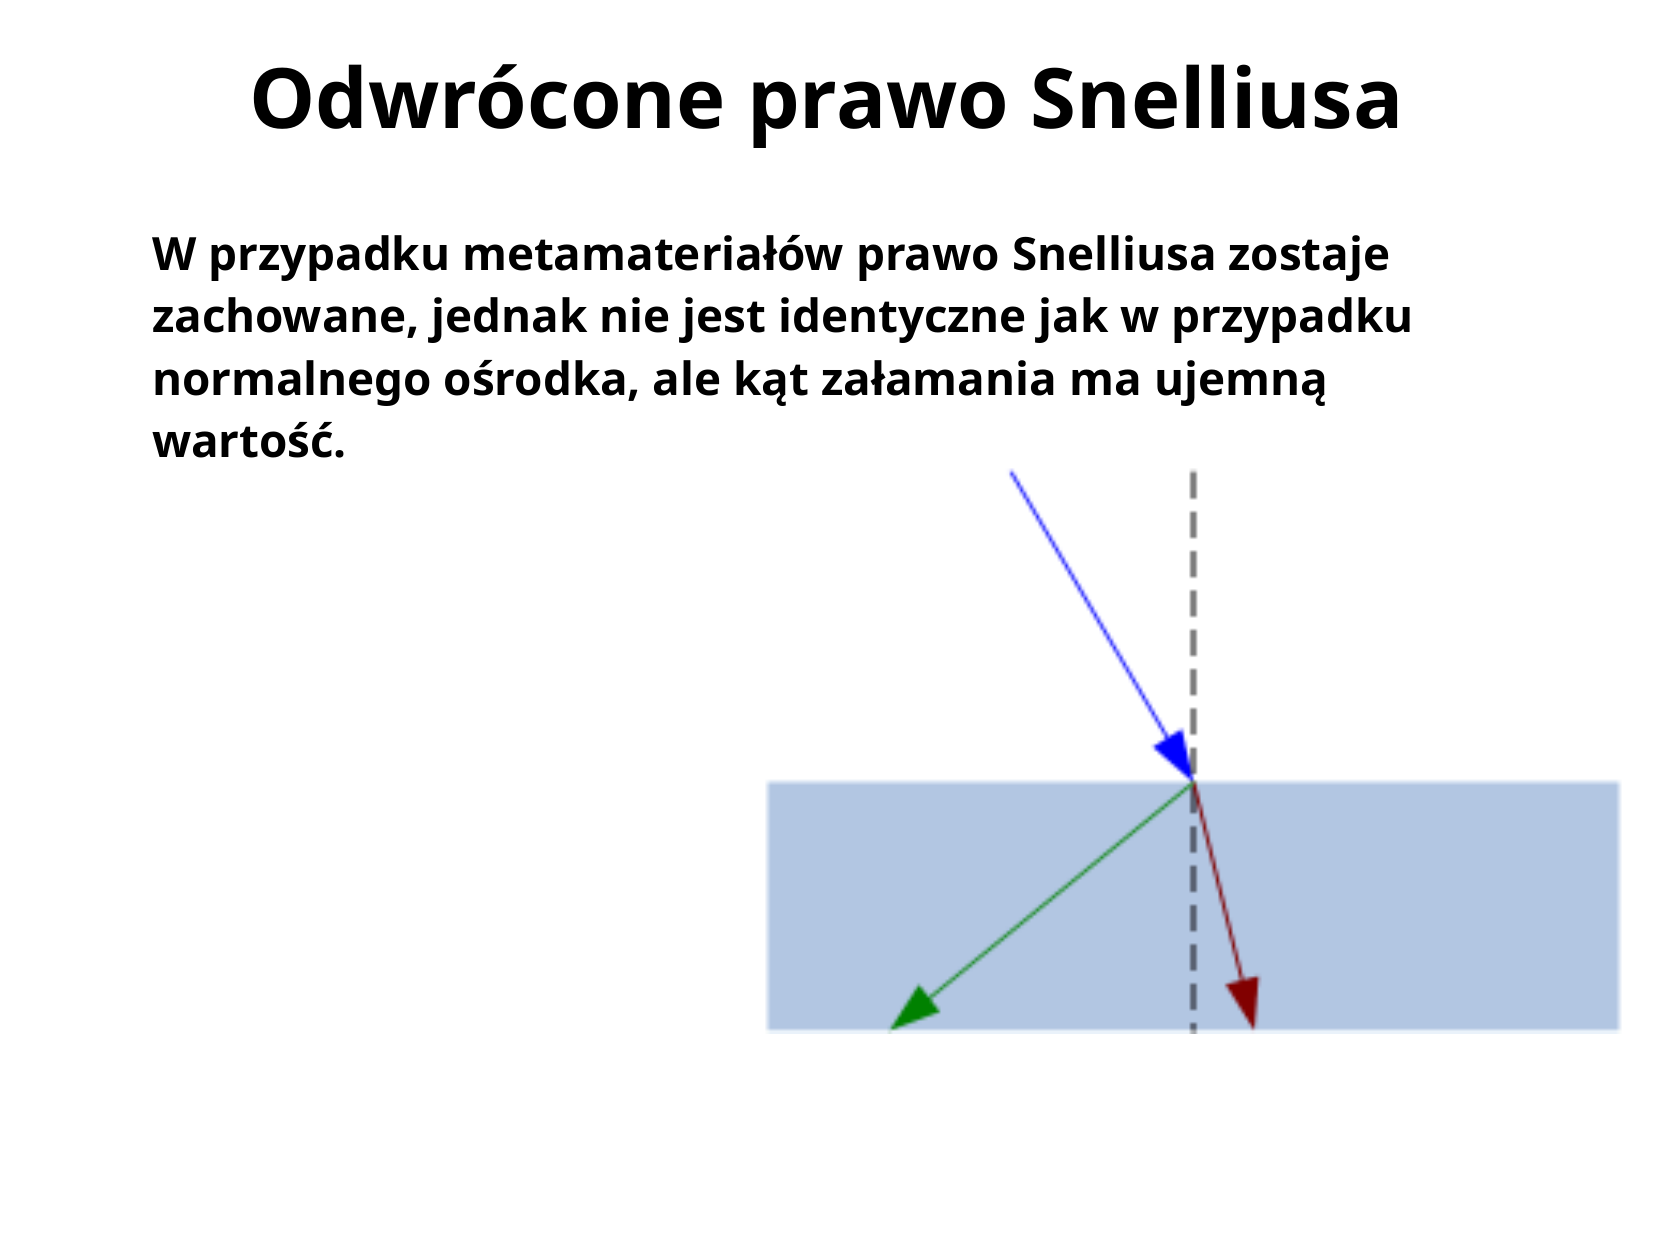

# Odwrócone prawo Snelliusa
W przypadku metamateriałów prawo Snelliusa zostaje zachowane, jednak nie jest identyczne jak w przypadku normalnego ośrodka, ale kąt załamania ma ujemną wartość.